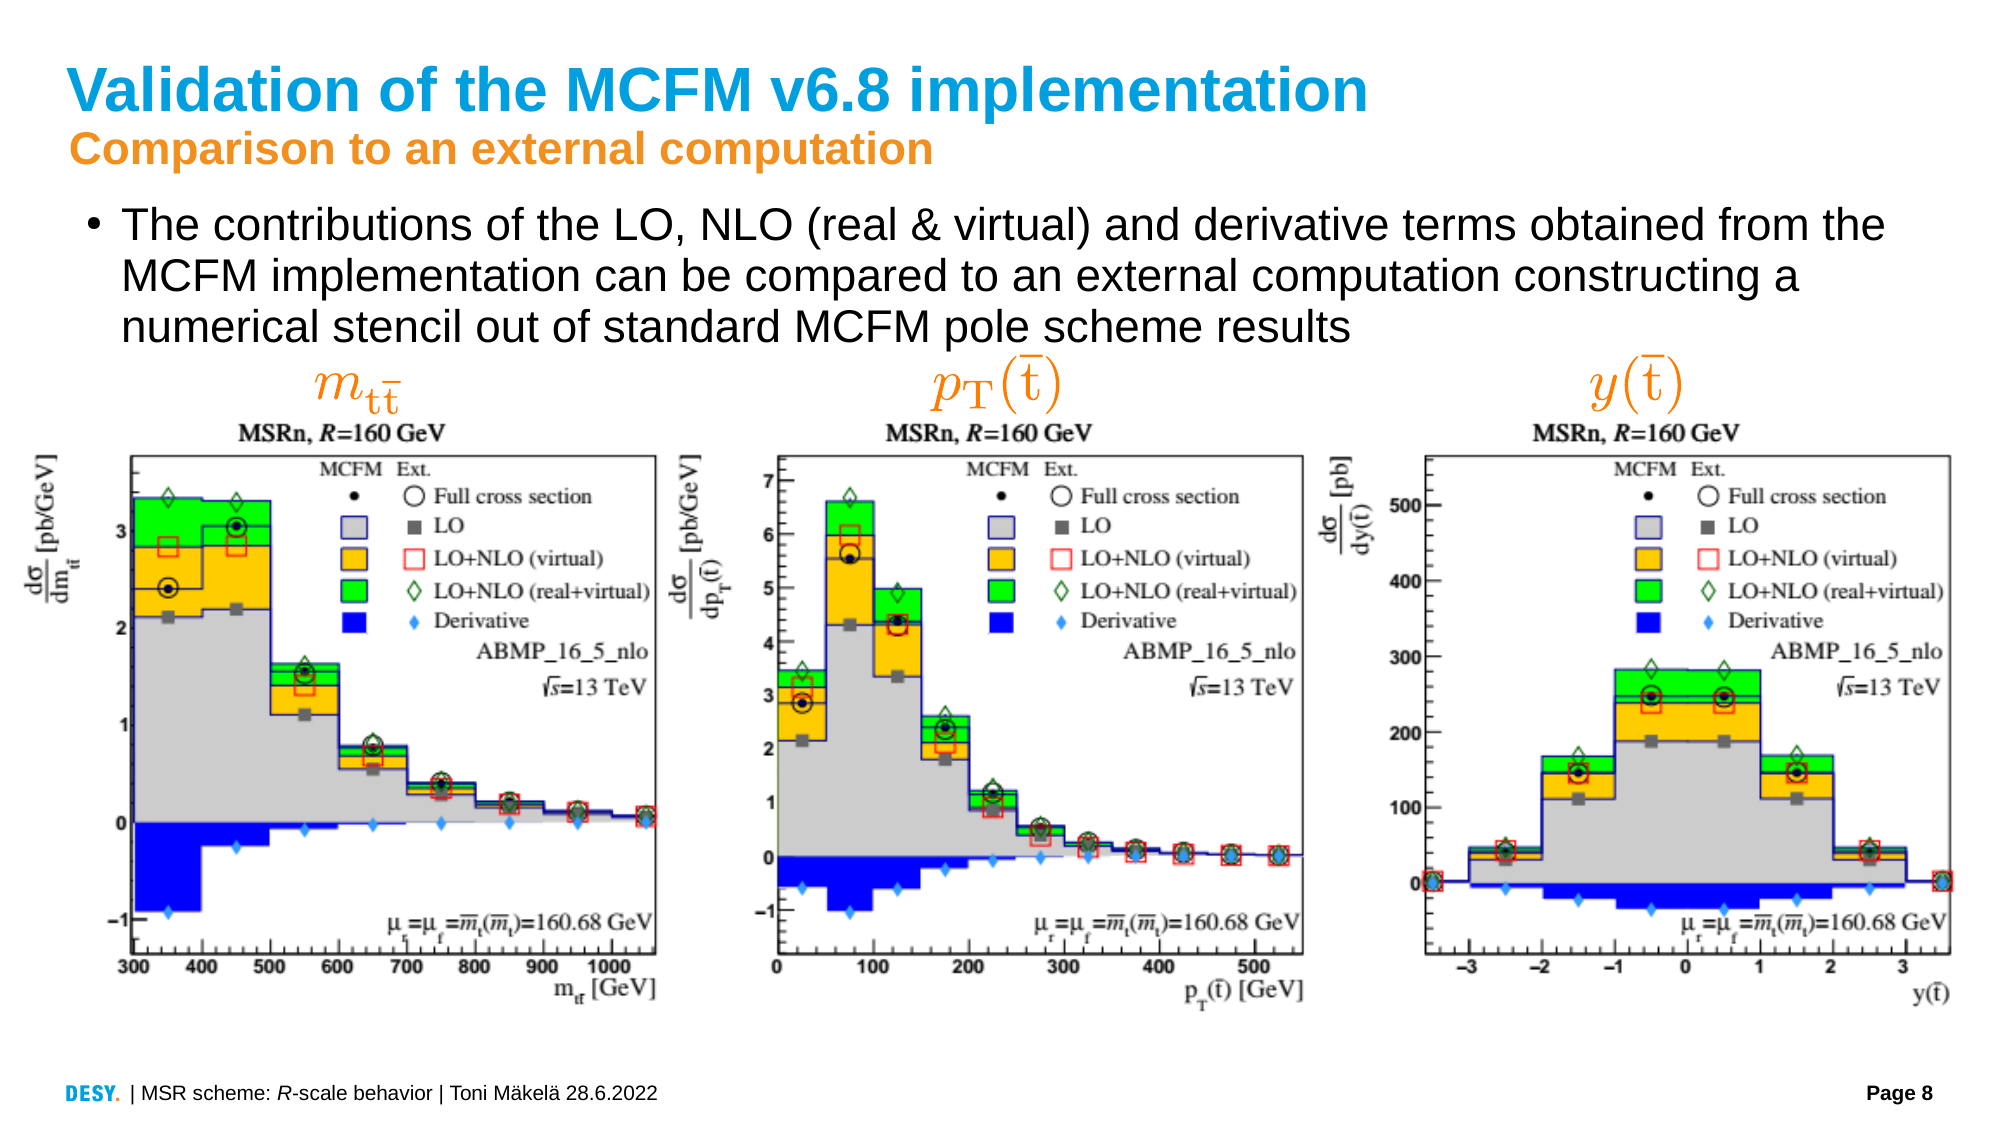

# Validation of the MCFM v6.8 implementation
Comparison to an external computation
The contributions of the LO, NLO (real & virtual) and derivative terms obtained from the MCFM implementation can be compared to an external computation constructing a numerical stencil out of standard MCFM pole scheme results
| MSR scheme: R-scale behavior | Toni Mäkelä 28.6.2022